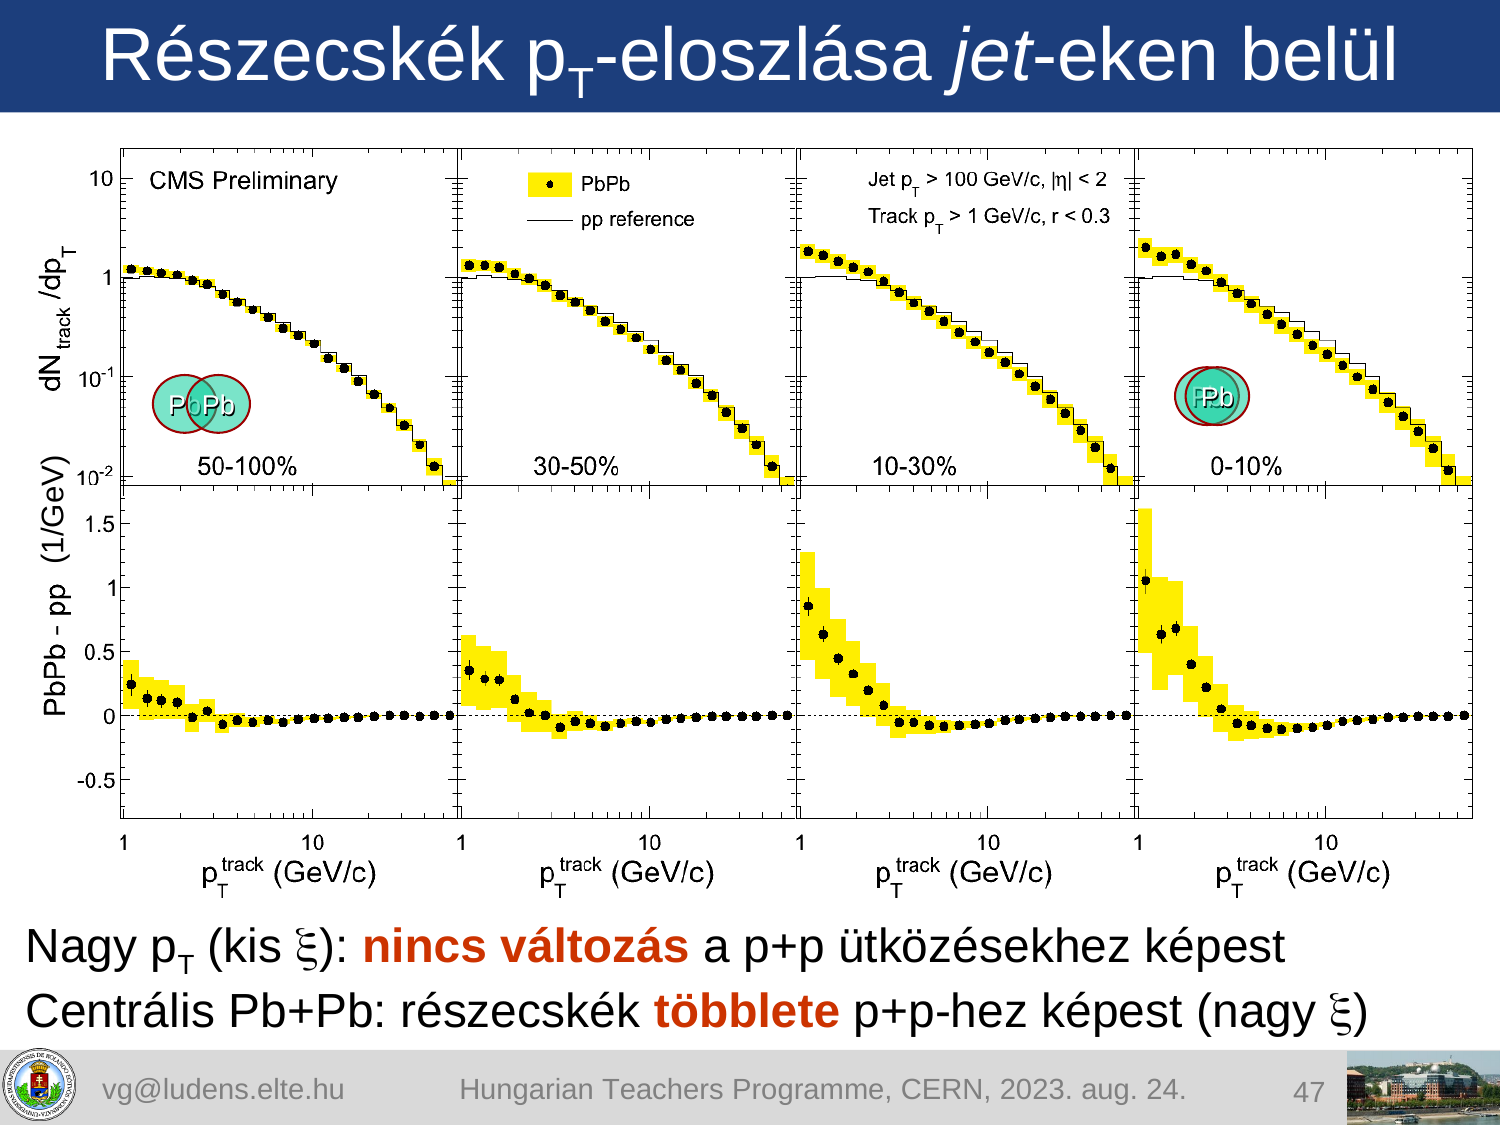

# Részecskék pT-eloszlása jet-eken belül
Pb
Pb
Pb
Pb
(1/GeV)
Nagy pT (kis ): nincs változás a p+p ütközésekhez képest
Centrális Pb+Pb: részecskék többlete p+p-hez képest (nagy )
47